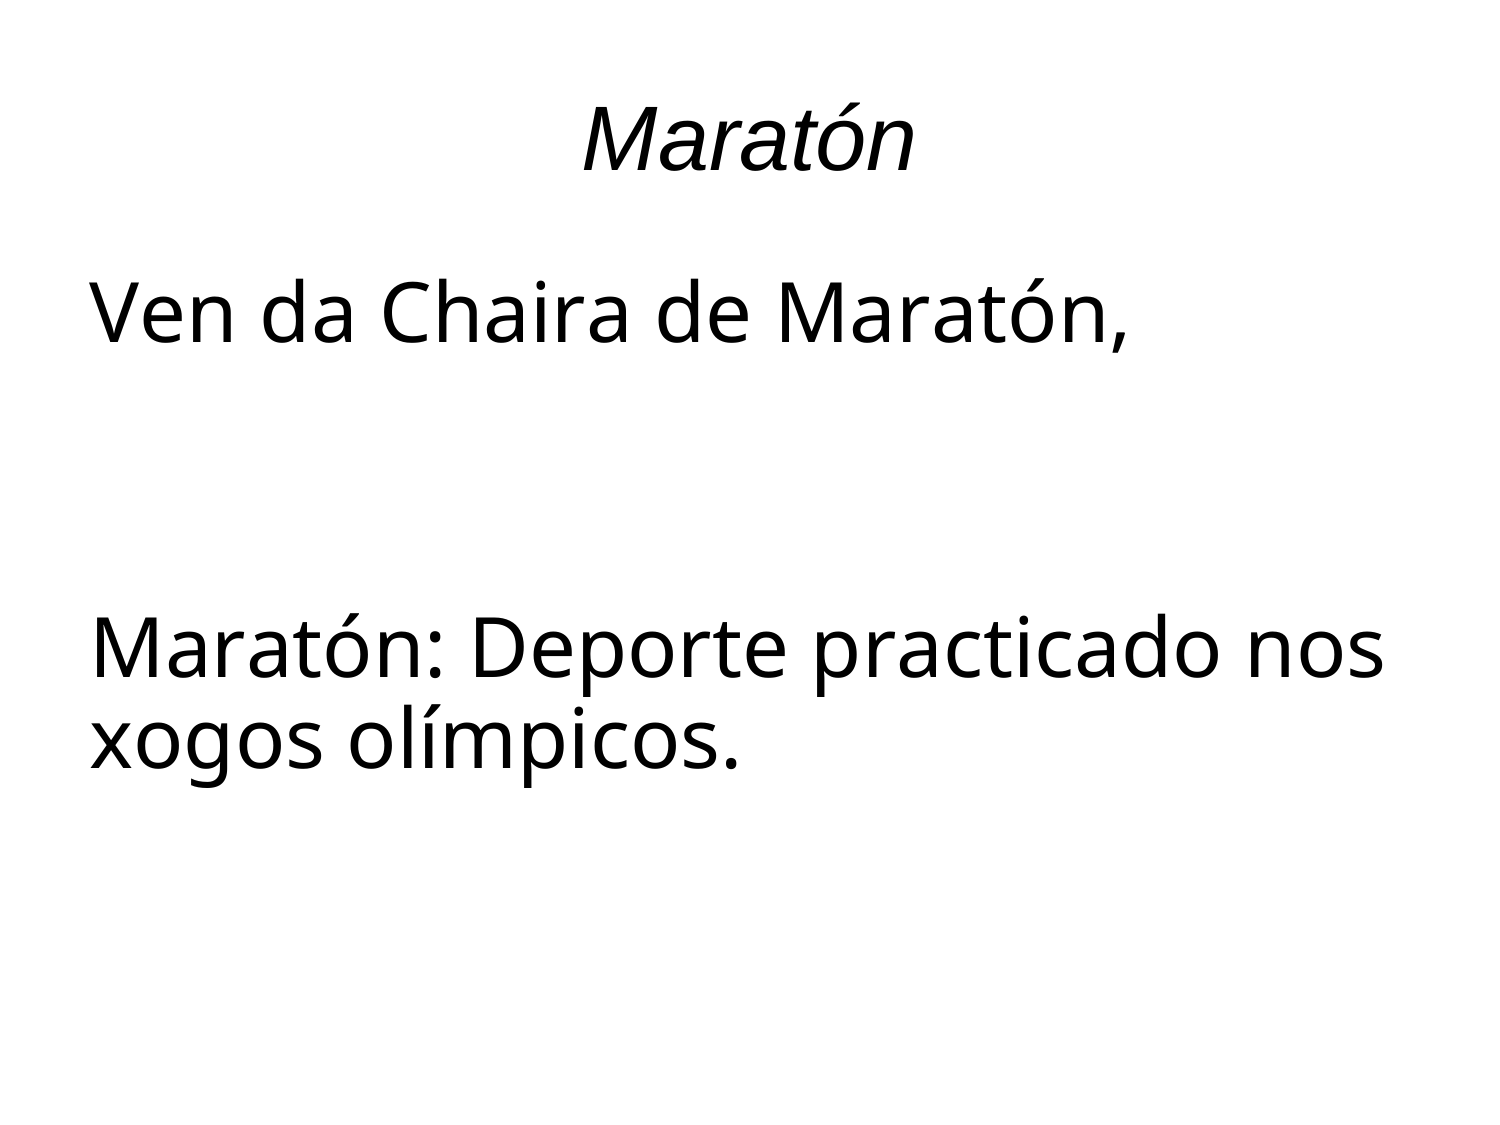

# Maratón
Ven da Chaira de Maratón,
Maratón: Deporte practicado nos xogos olímpicos.